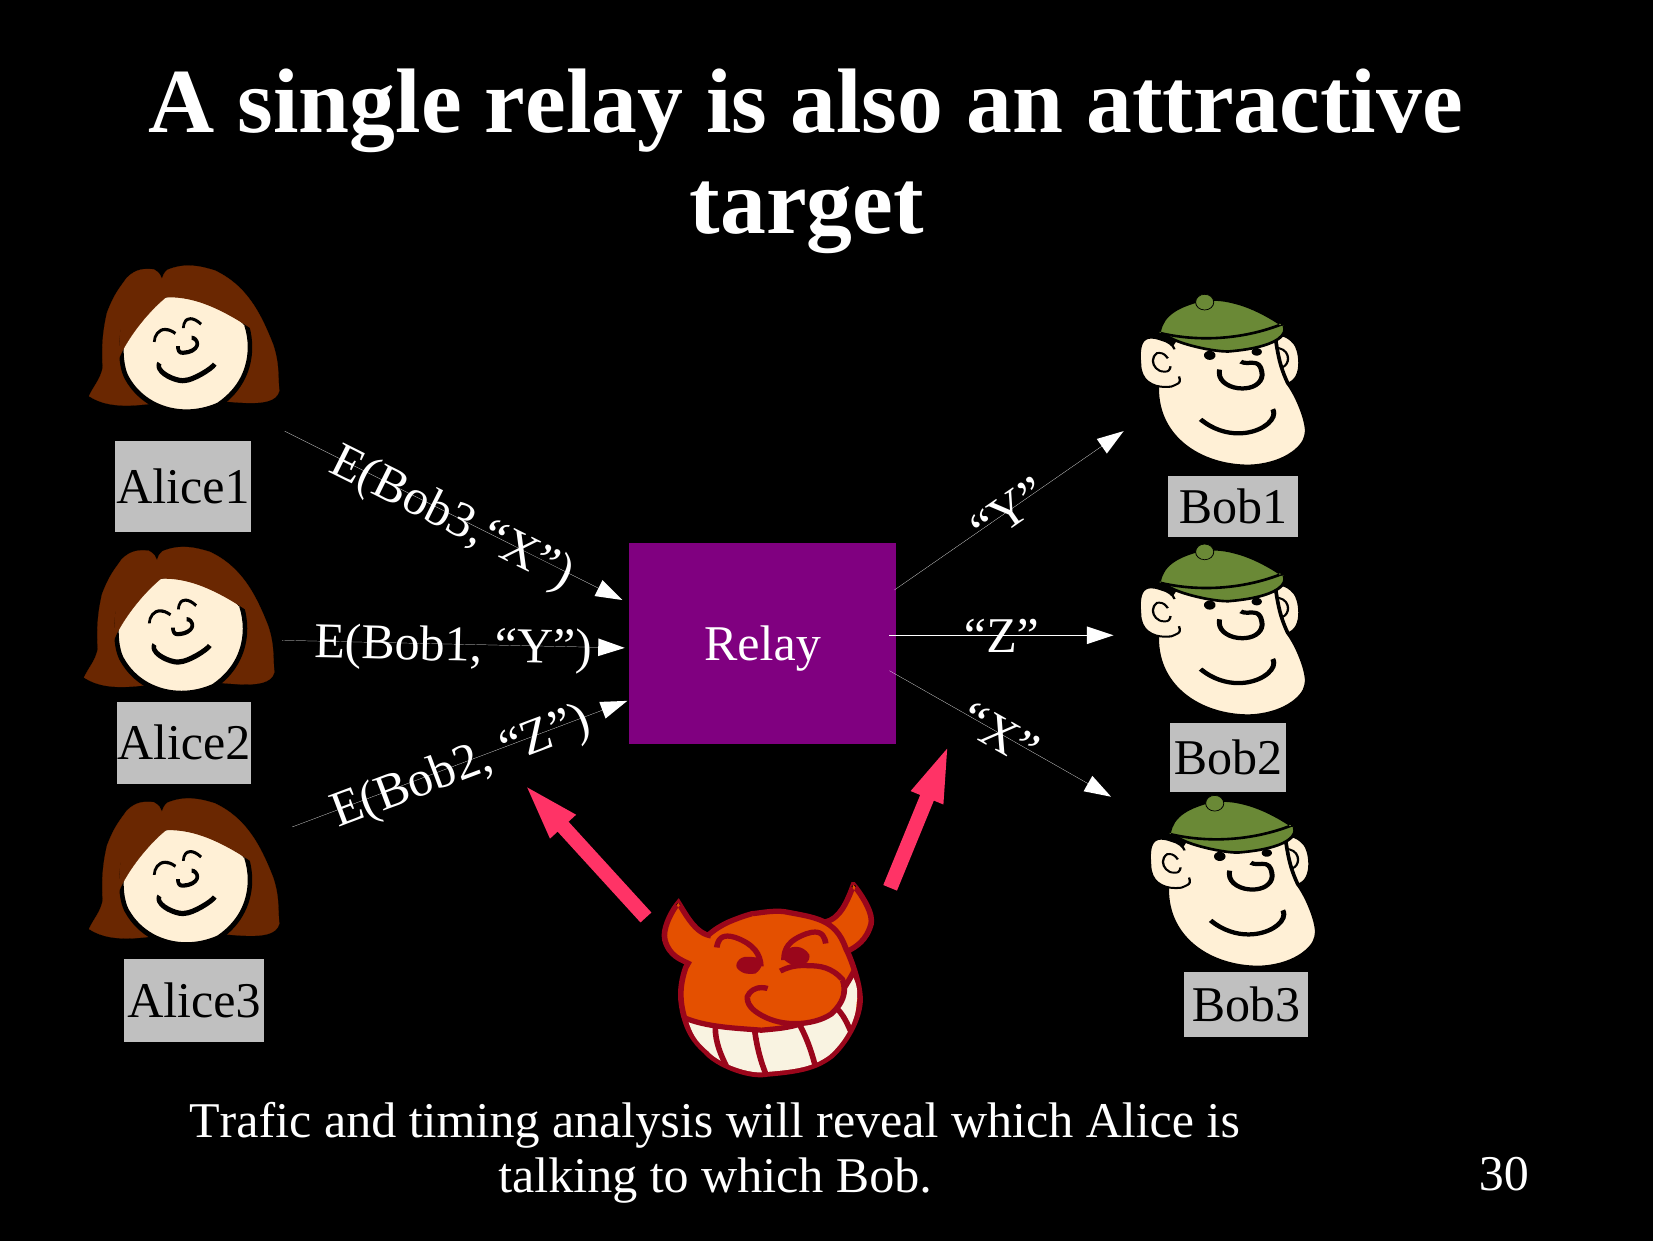

# A single relay is also an attractive target
E(Bob3,“X”)
“Y”
Alice1
Bob1
Relay
“Z”
E(Bob1, “Y”)
“X”
E(Bob2, “Z”)
Alice2
Bob2
Alice3
Bob3
Trafic and timing analysis will reveal which Alice is talking to which Bob.